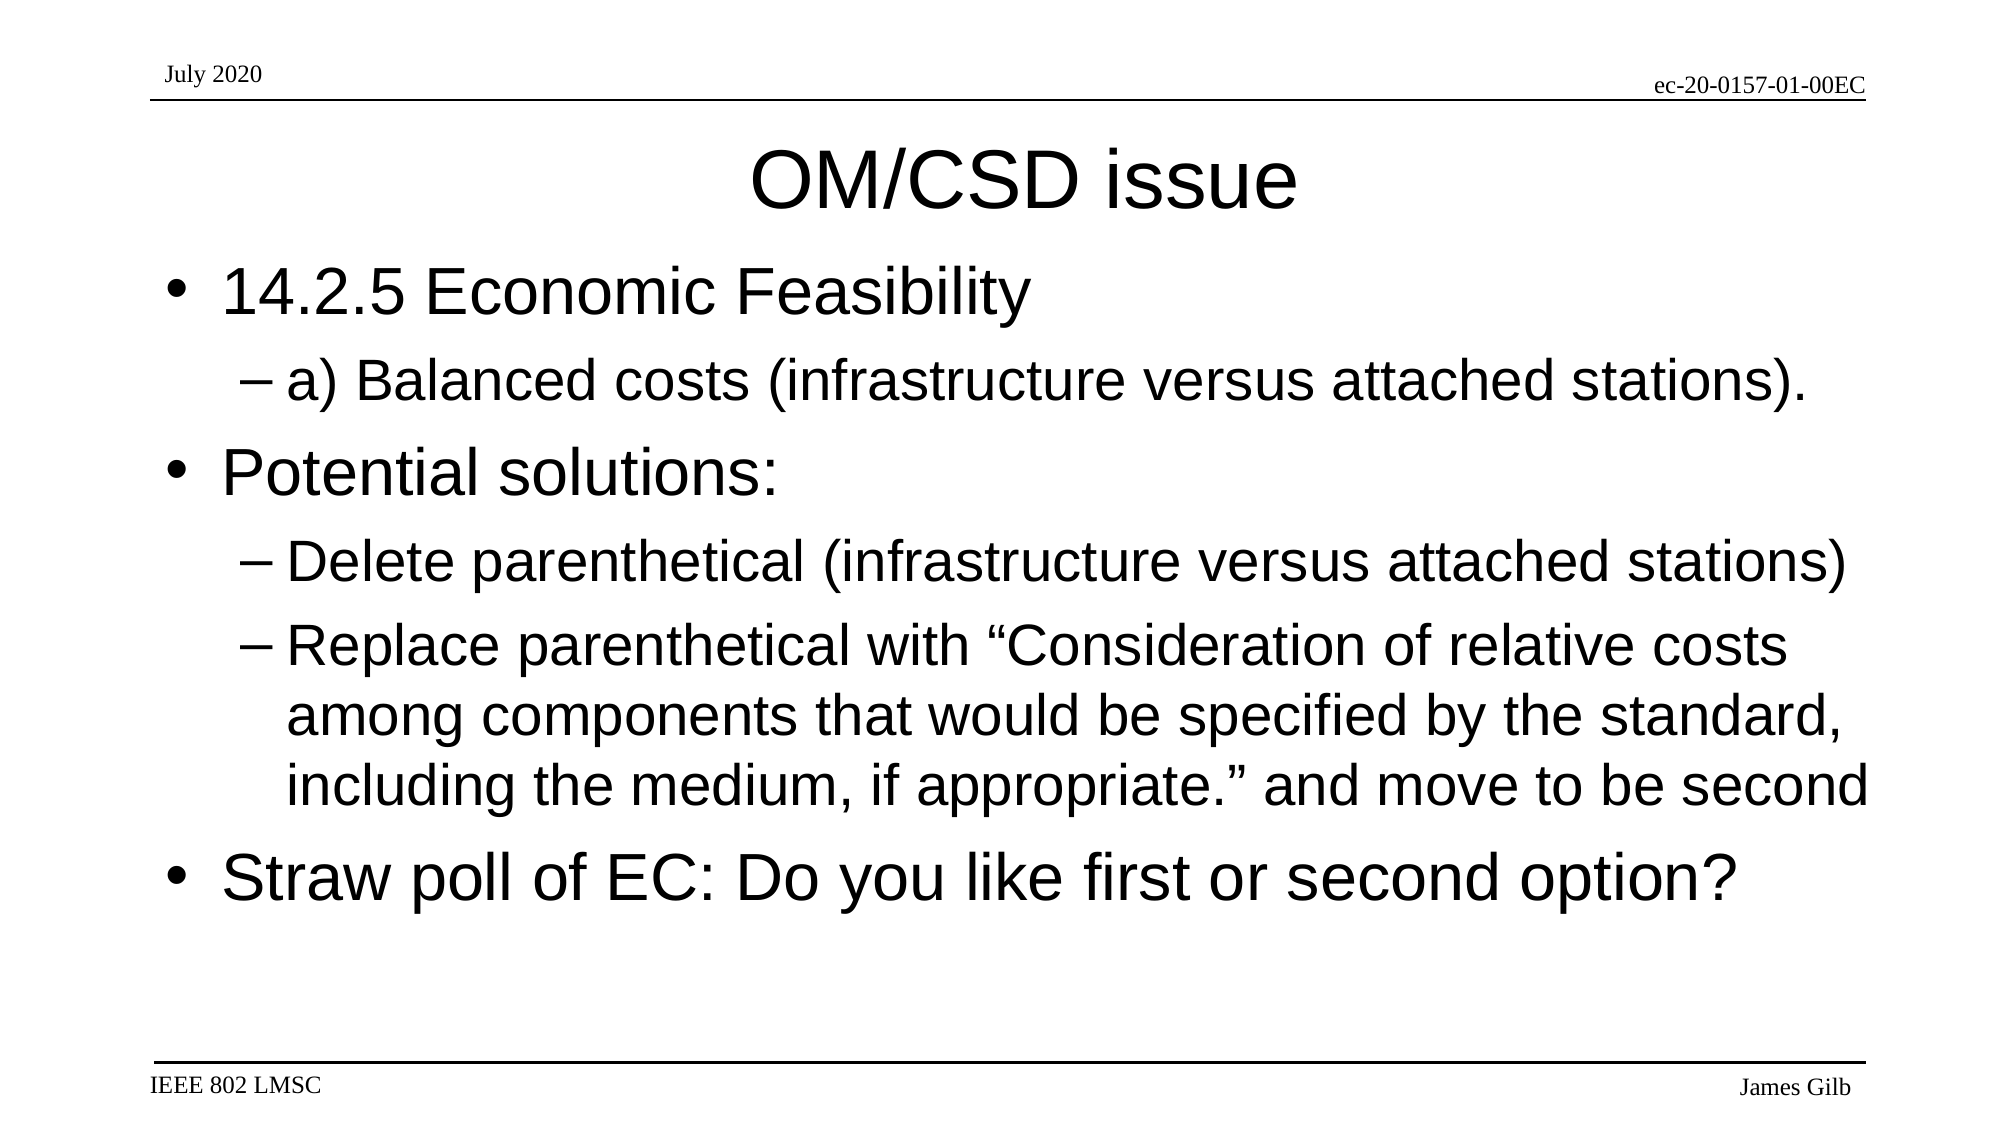

# OM/CSD issue
14.2.5 Economic Feasibility
a) Balanced costs (infrastructure versus attached stations).
Potential solutions:
Delete parenthetical (infrastructure versus attached stations)
Replace parenthetical with “Consideration of relative costs among components that would be specified by the standard, including the medium, if appropriate.” and move to be second
Straw poll of EC: Do you like first or second option?